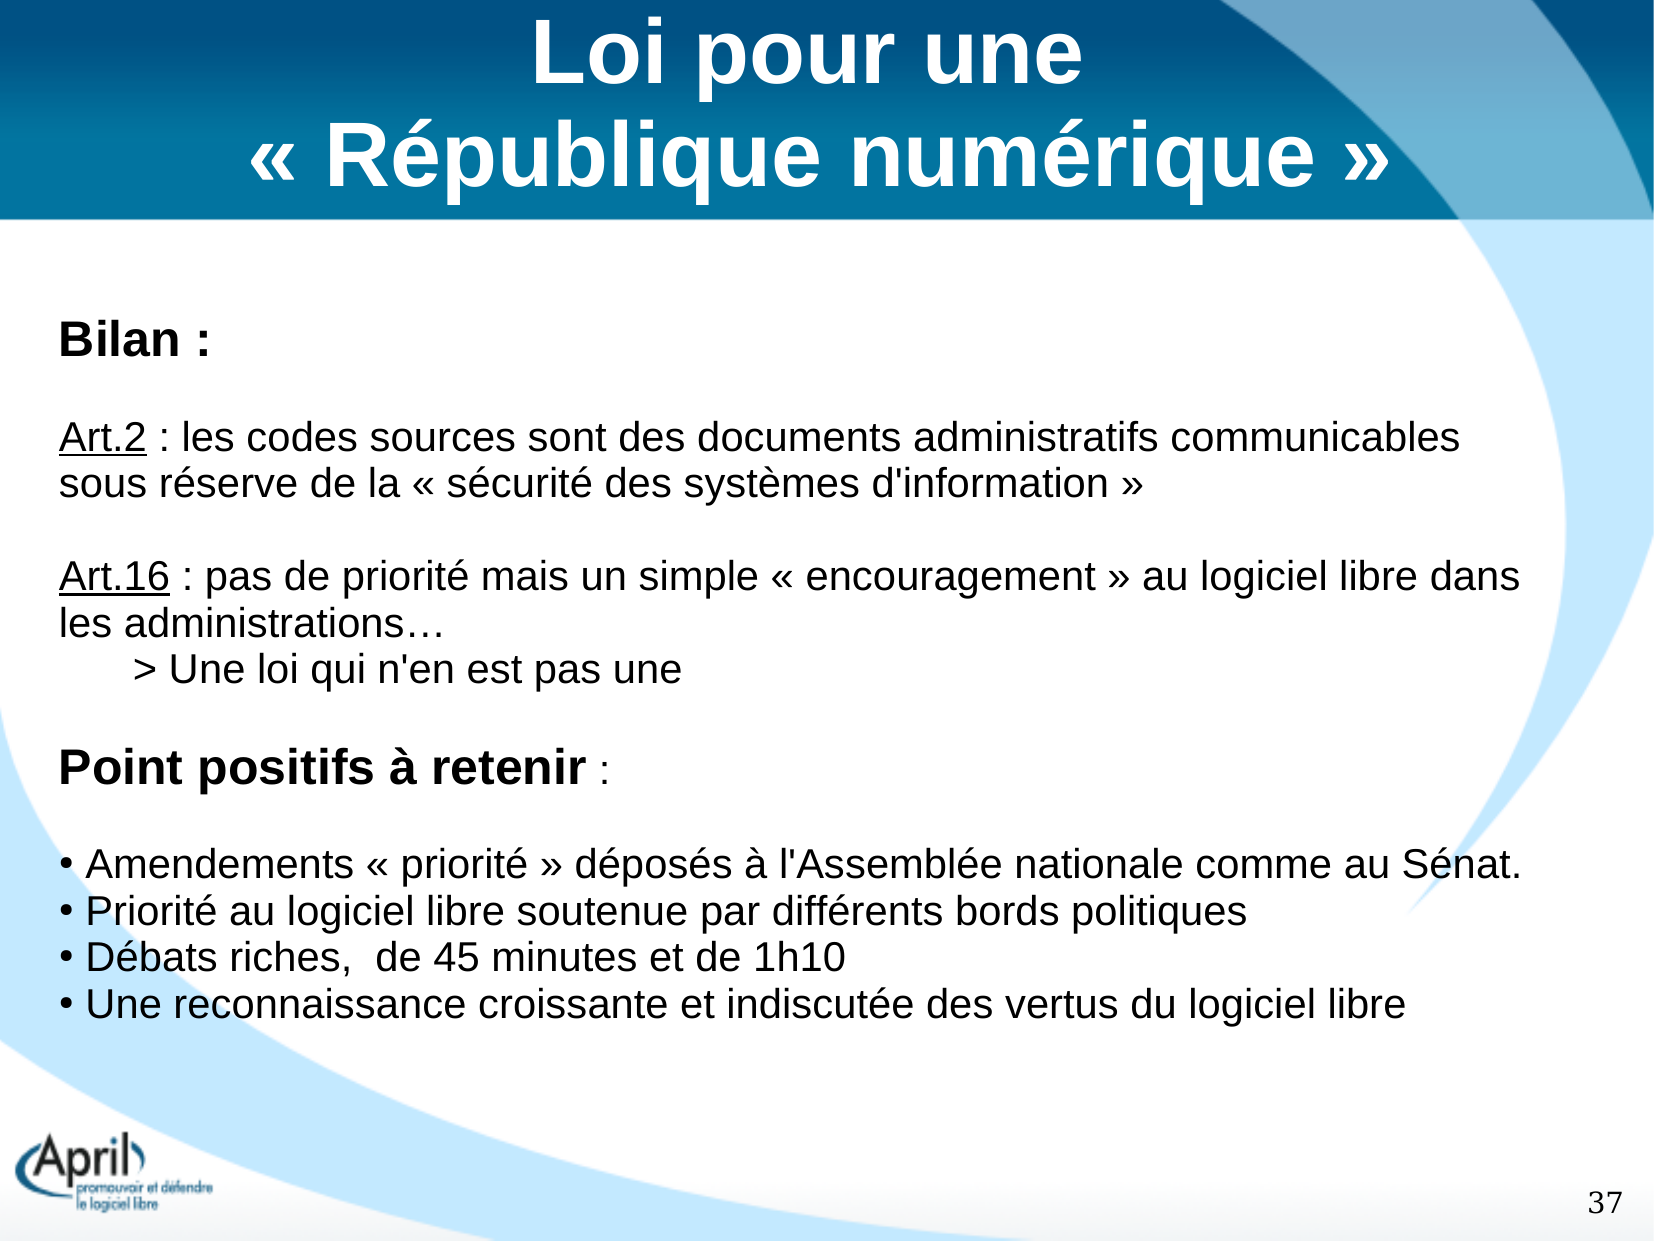

Loi pour une
« République numérique »
# Bilan :
Art.2 : les codes sources sont des documents administratifs communicables sous réserve de la « sécurité des systèmes d'information »
Art.16 : pas de priorité mais un simple « encouragement » au logiciel libre dans les administrations…
	> Une loi qui n'en est pas une
Point positifs à retenir :
 Amendements « priorité » déposés à l'Assemblée nationale comme au Sénat.
 Priorité au logiciel libre soutenue par différents bords politiques
 Débats riches, de 45 minutes et de 1h10
 Une reconnaissance croissante et indiscutée des vertus du logiciel libre
37